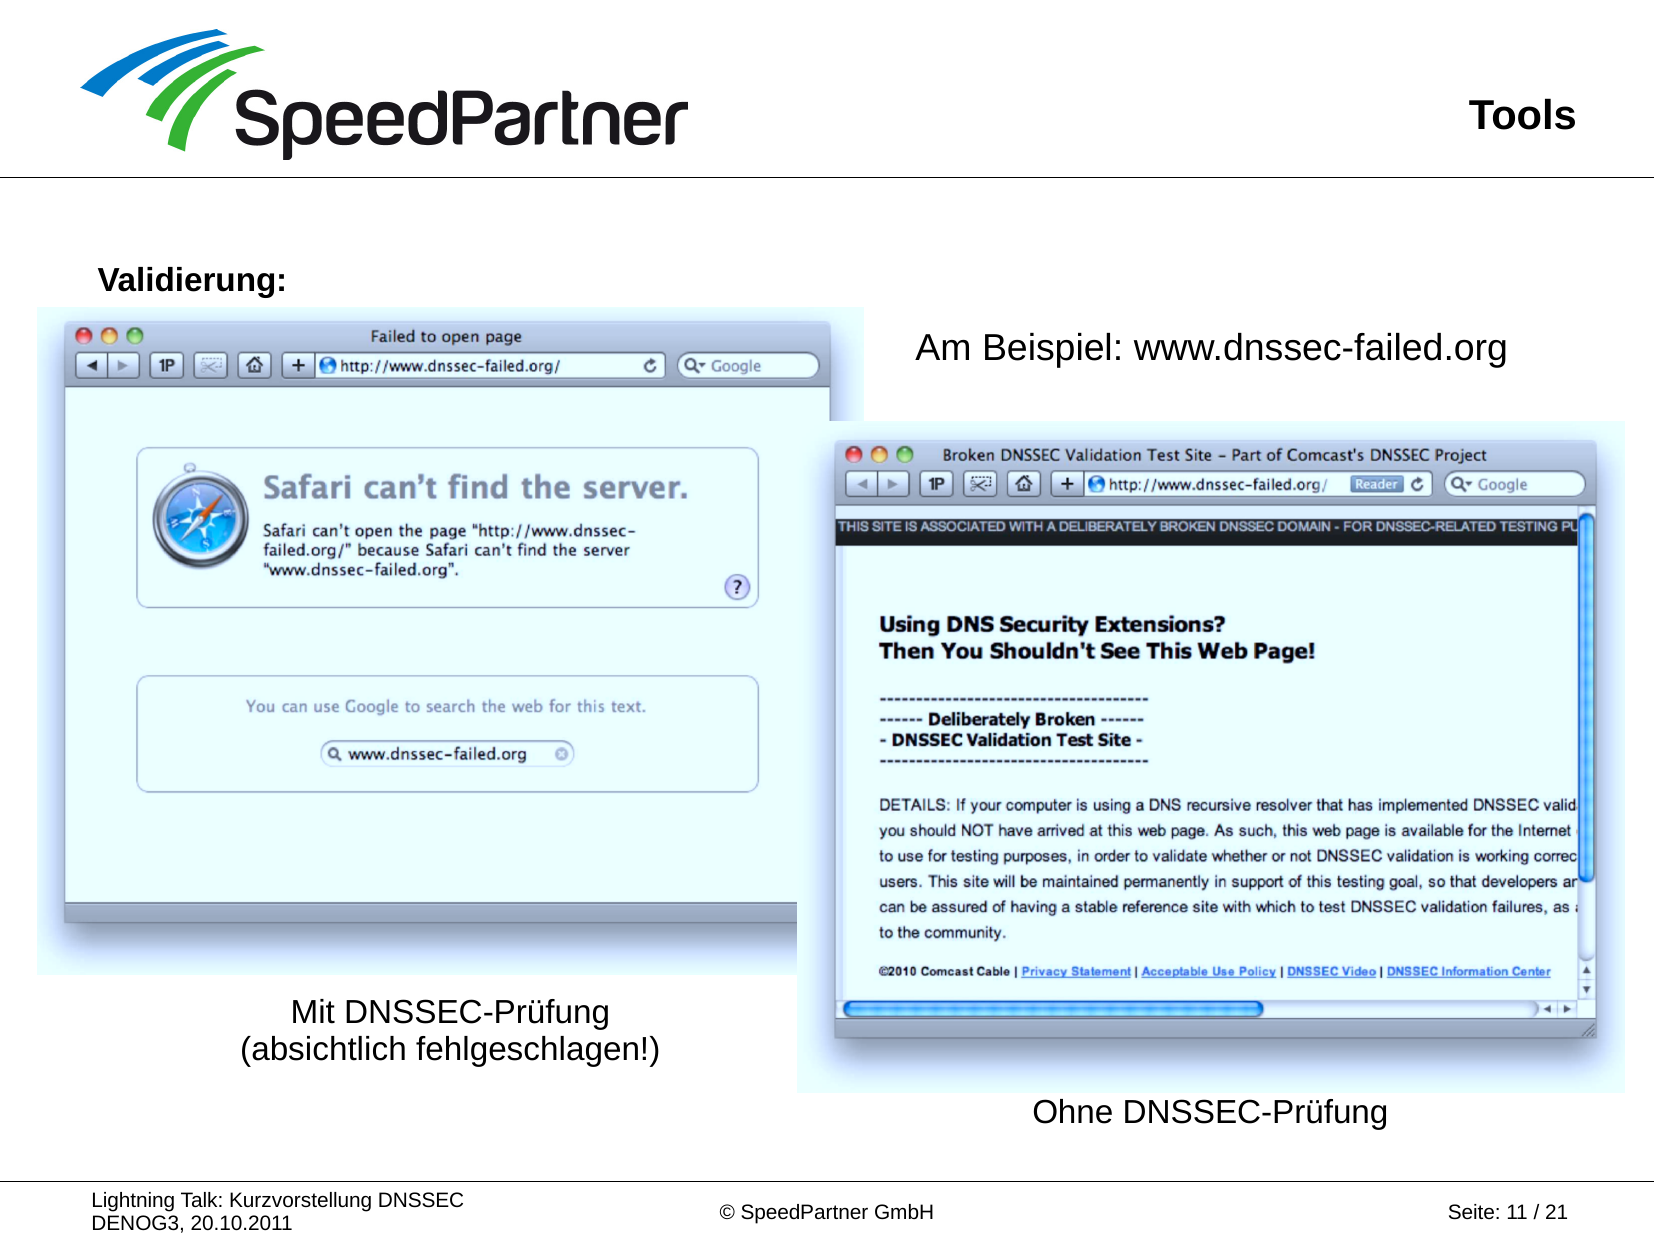

# Tools
Validierung:
Am Beispiel: www.dnssec-failed.org
Mit DNSSEC-Prüfung
(absichtlich fehlgeschlagen!)
Ohne DNSSEC-Prüfung